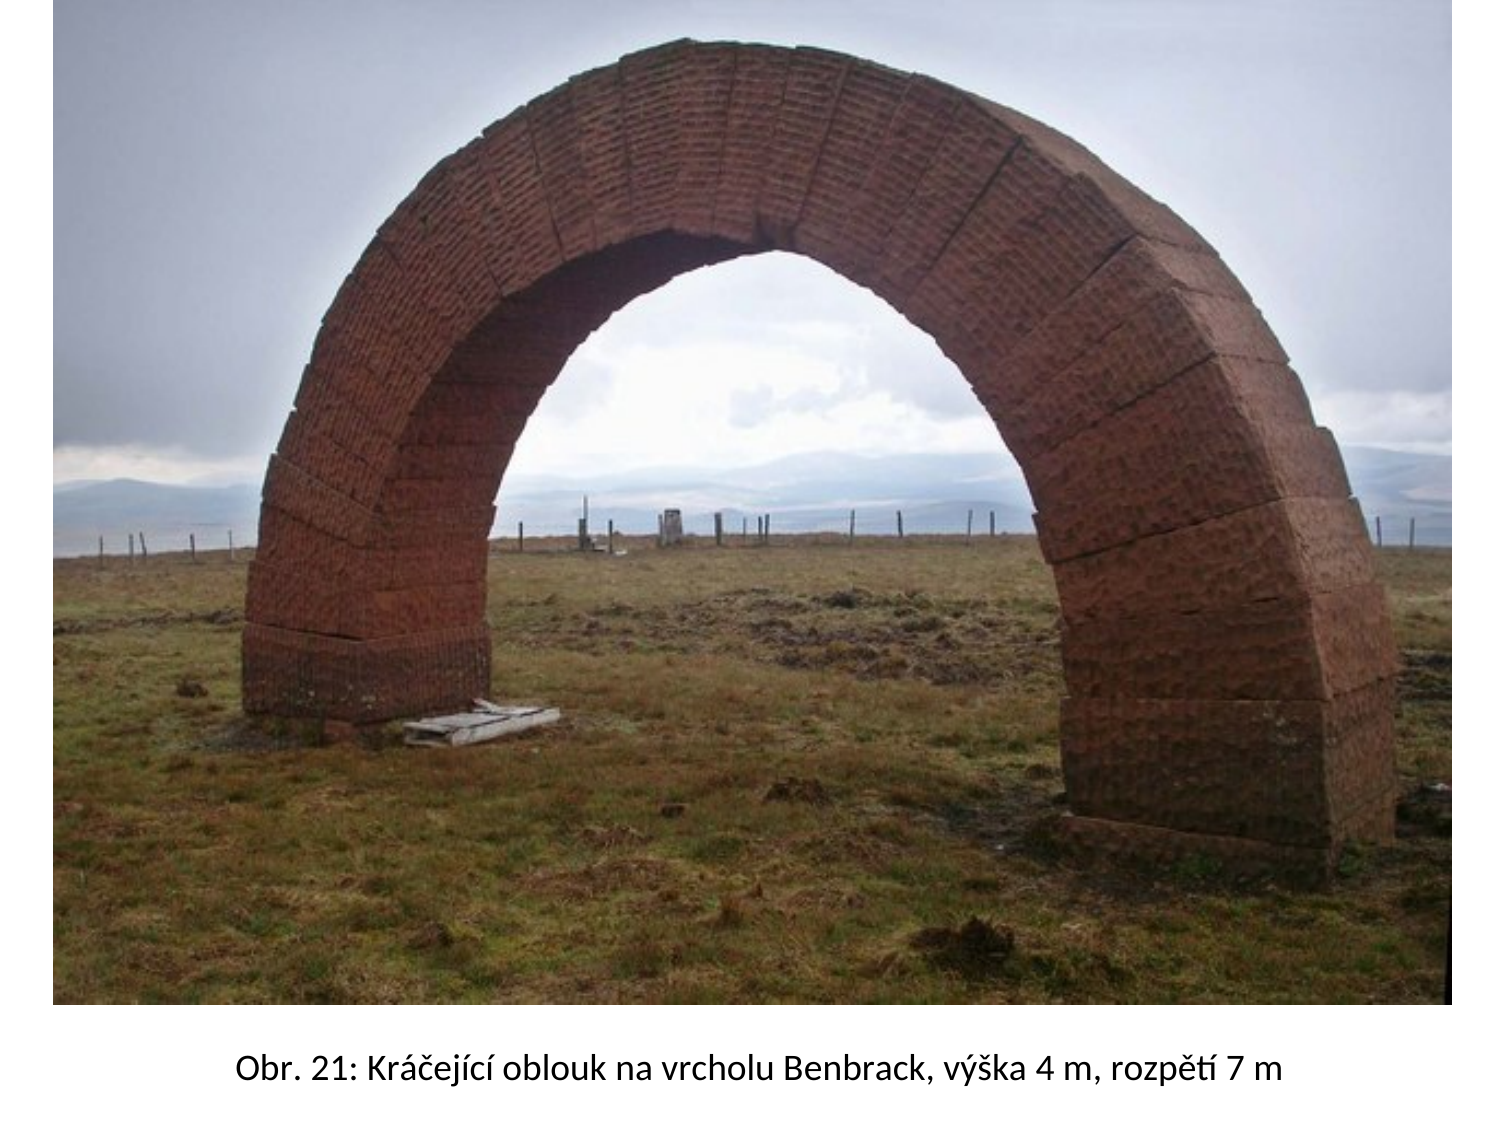

#
Obr. 21: Kráčející oblouk na vrcholu Benbrack, výška 4 m, rozpětí 7 m